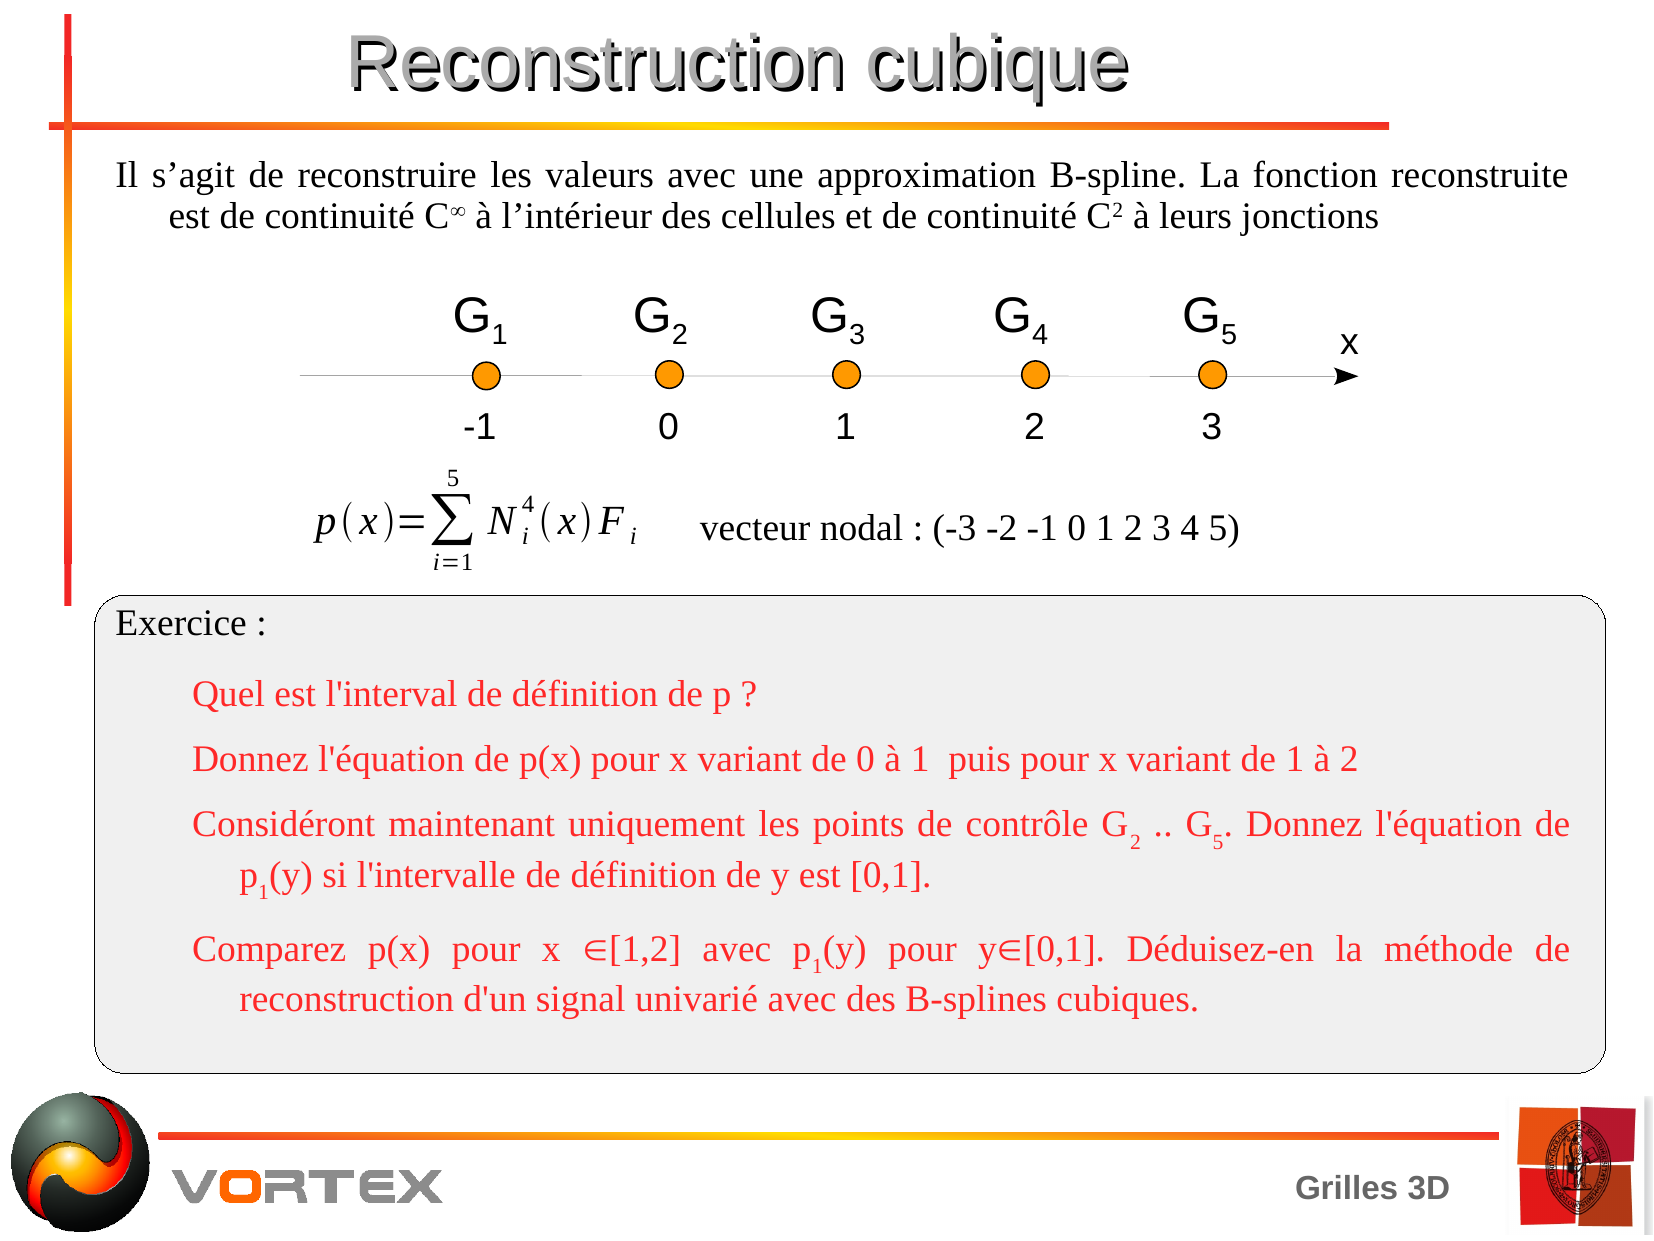

# Reconstruction cubique
Il s’agit de reconstruire les valeurs avec une approximation B-spline. La fonction reconstruite est de continuité C à l’intérieur des cellules et de continuité C2 à leurs jonctions
vecteur nodal : (-3 -2 -1 0 1 2 3 4 5)
Exercice :
Quel est l'interval de définition de p ?
Donnez l'équation de p(x) pour x variant de 0 à 1 puis pour x variant de 1 à 2
Considéront maintenant uniquement les points de contrôle G2 .. G5. Donnez l'équation de p1(y) si l'intervalle de définition de y est [0,1].
Comparez p(x) pour x [1,2] avec p1(y) pour y[0,1]. Déduisez-en la méthode de reconstruction d'un signal univarié avec des B-splines cubiques.
G1
G2
G3
G4
G5
x
-1
0
1
2
3